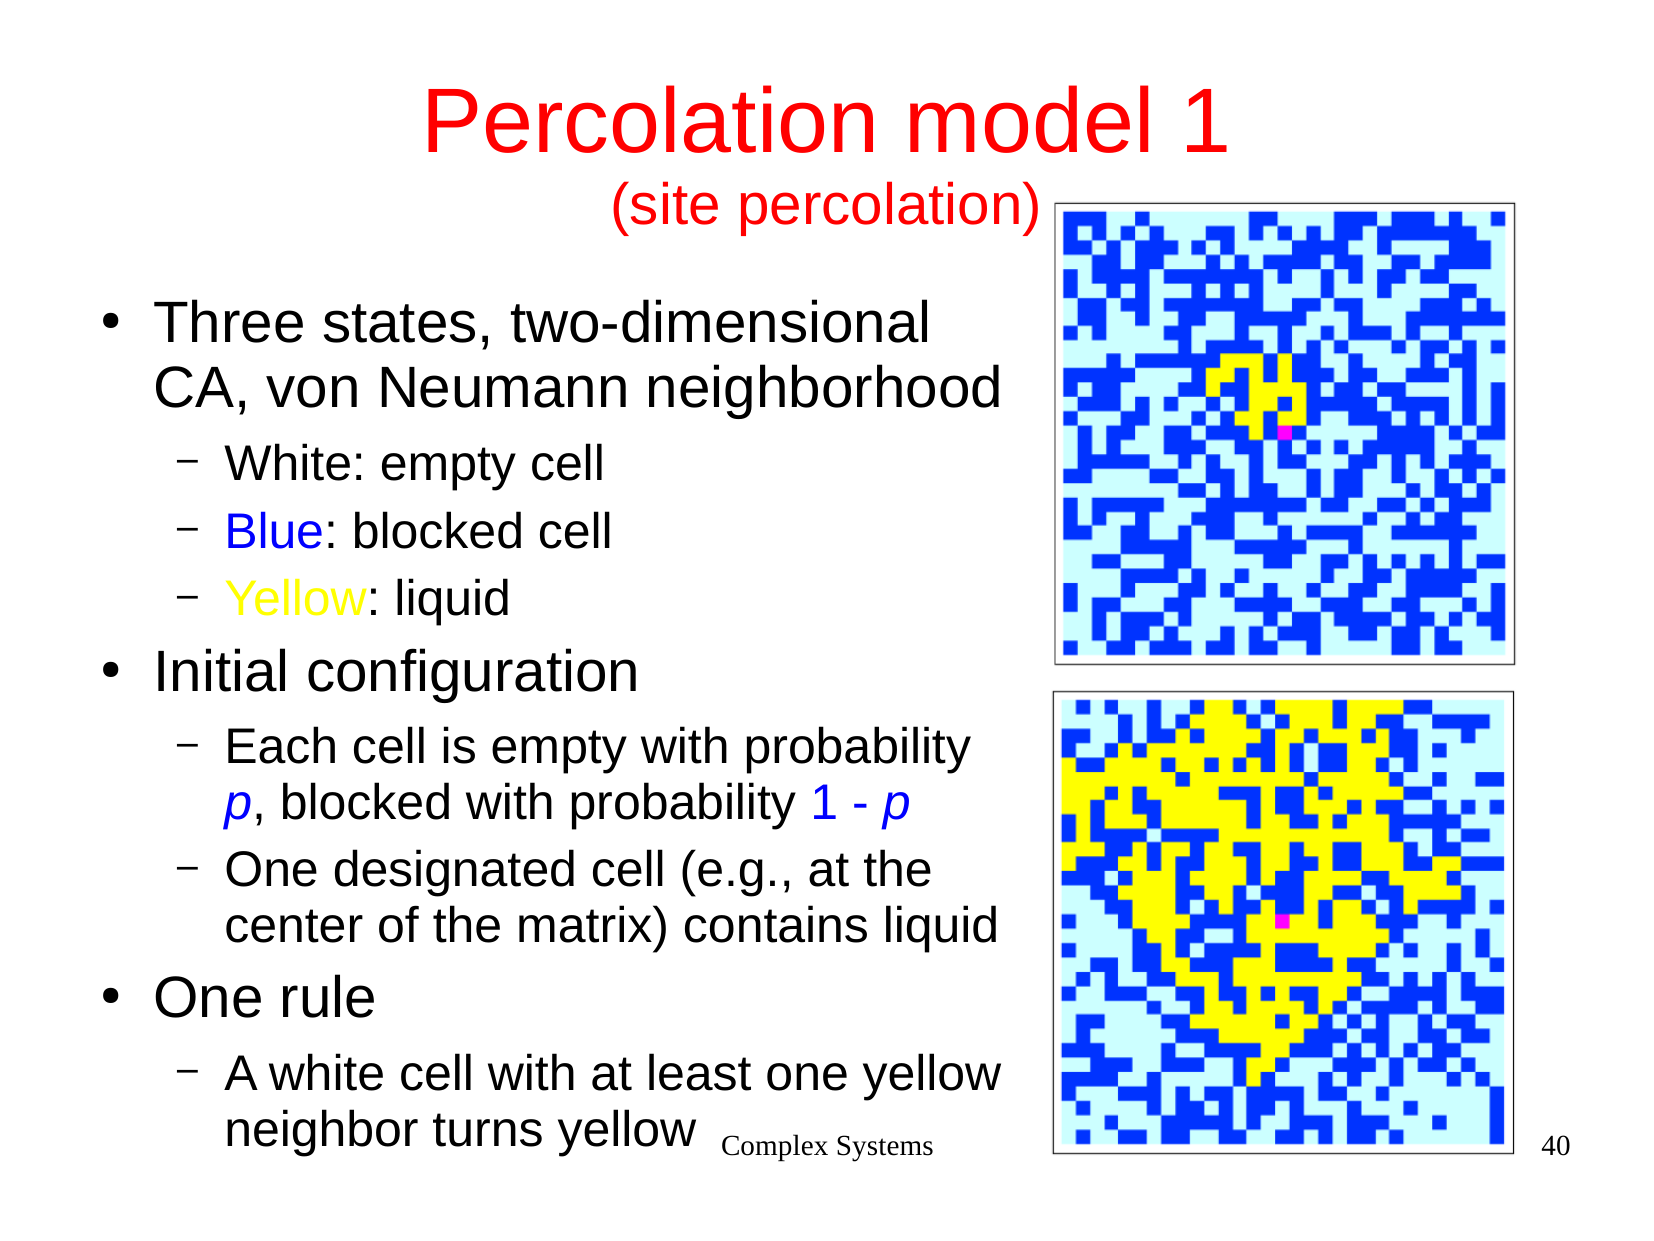

# Percolation model 1 (site percolation)
Three states, two-dimensional CA, von Neumann neighborhood
White: empty cell
Blue: blocked cell
Yellow: liquid
Initial configuration
Each cell is empty with probability p, blocked with probability 1 - p
One designated cell (e.g., at the center of the matrix) contains liquid
One rule
A white cell with at least one yellow neighbor turns yellow
Complex Systems
40